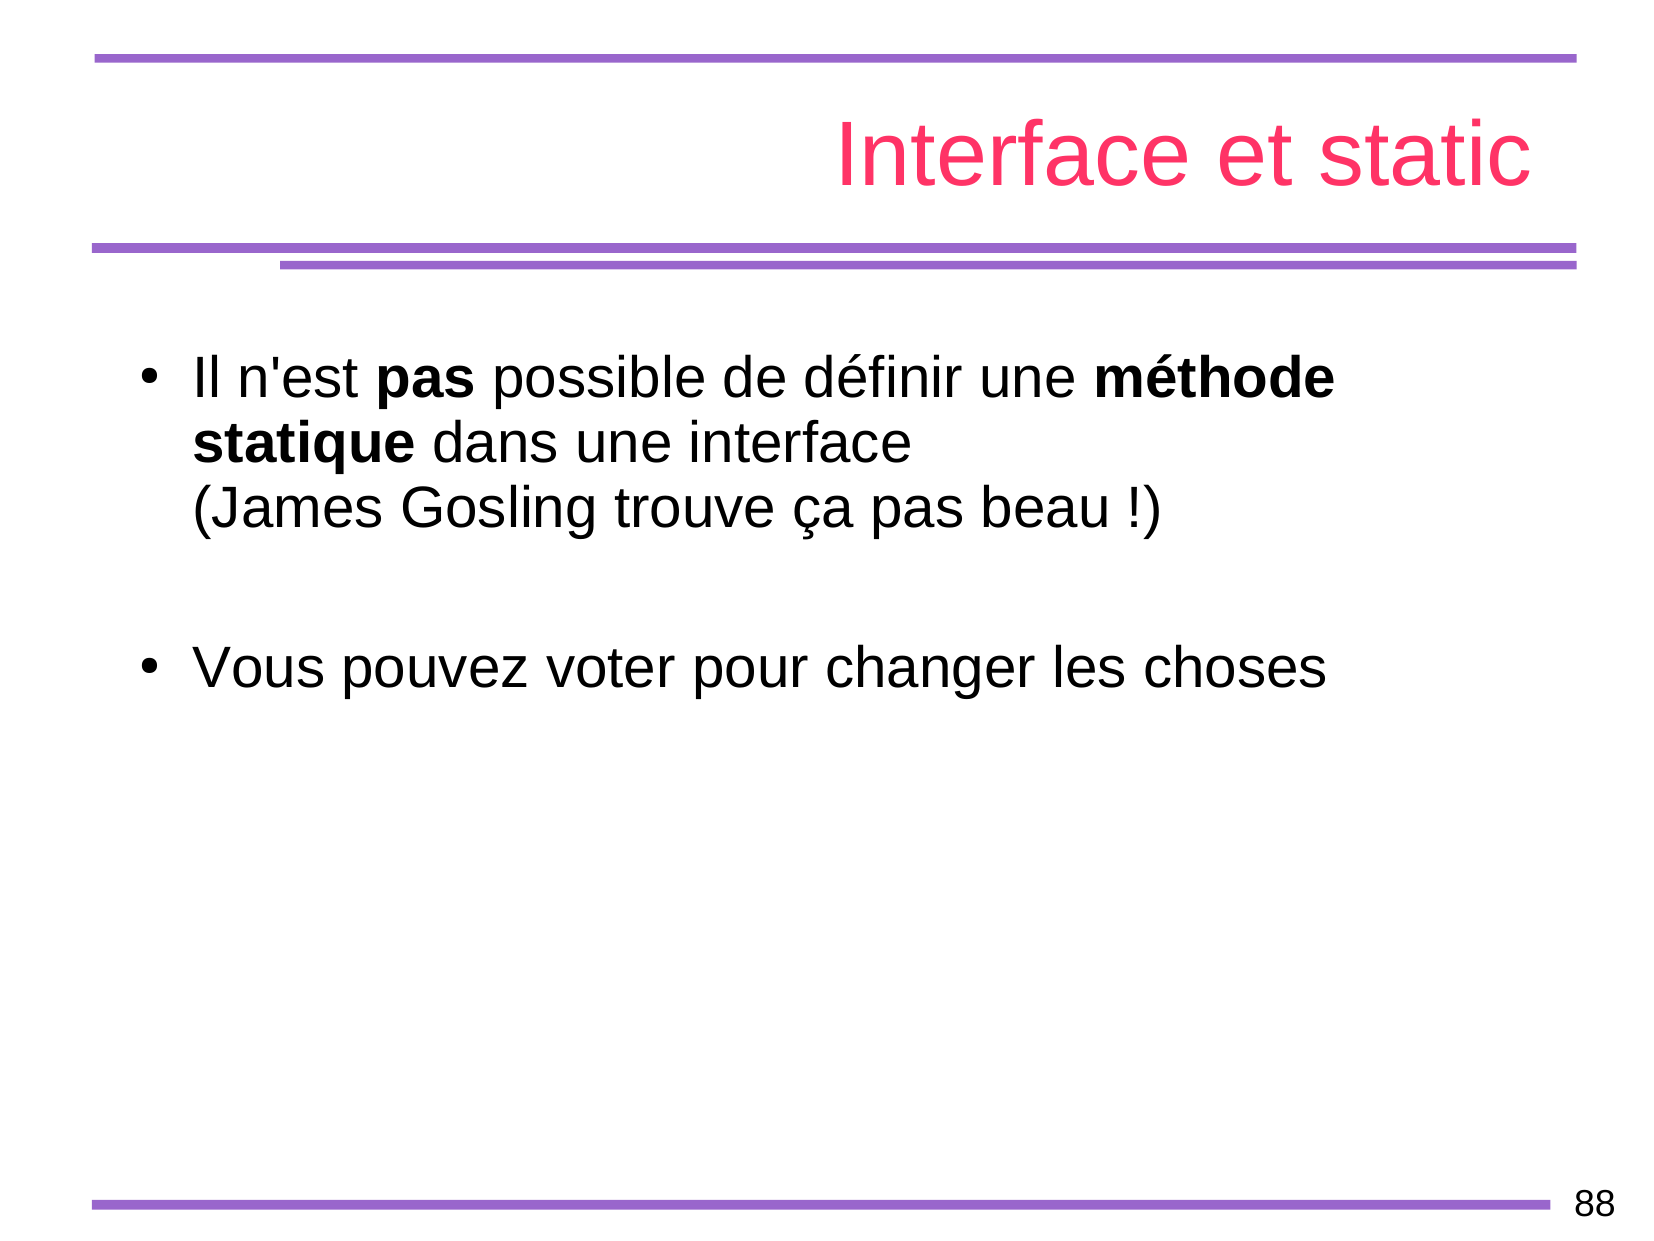

# Interface et static
Il n'est pas possible de définir une méthode statique dans une interface
(James Gosling trouve ça pas beau !)
Vous pouvez voter pour changer les choses